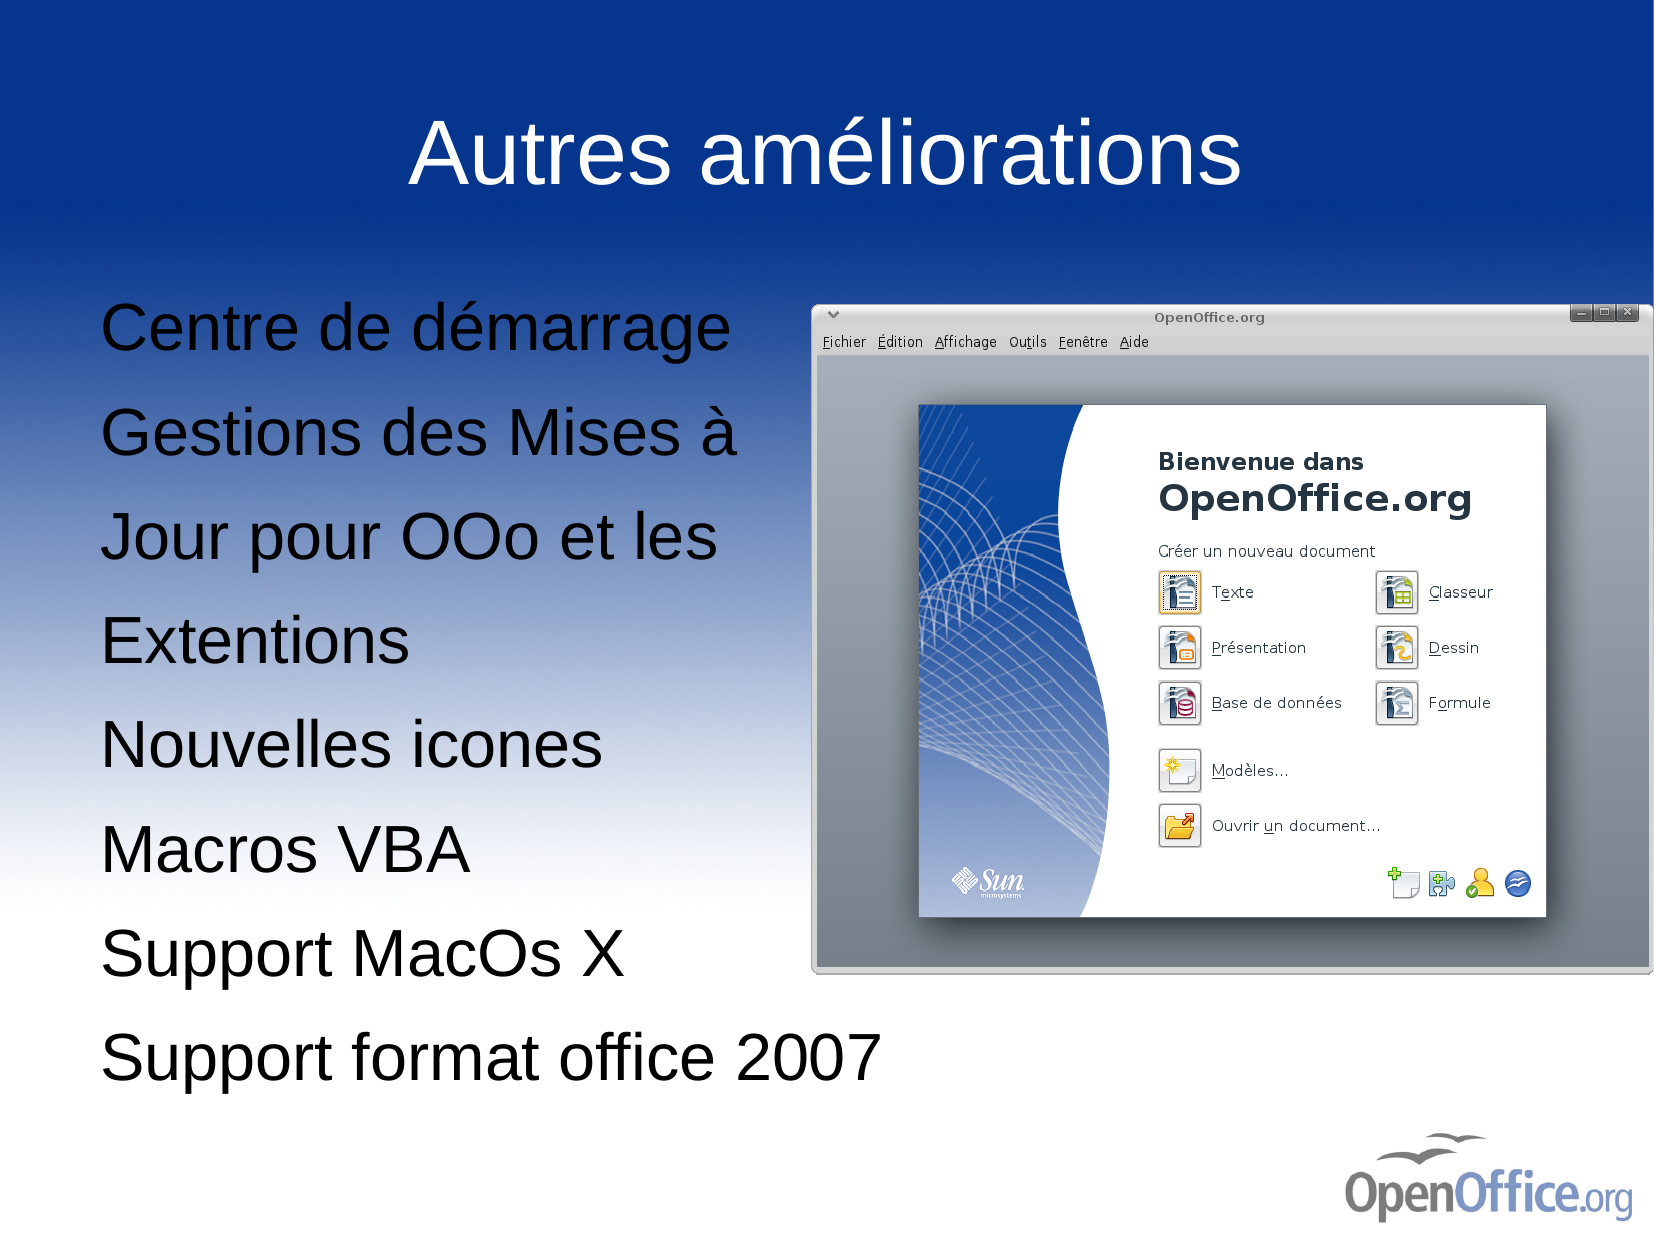

# Autres améliorations
Centre de démarrage
Gestions des Mises à
Jour pour OOo et les
Extentions
Nouvelles icones
Macros VBA
Support MacOs X
Support format office 2007